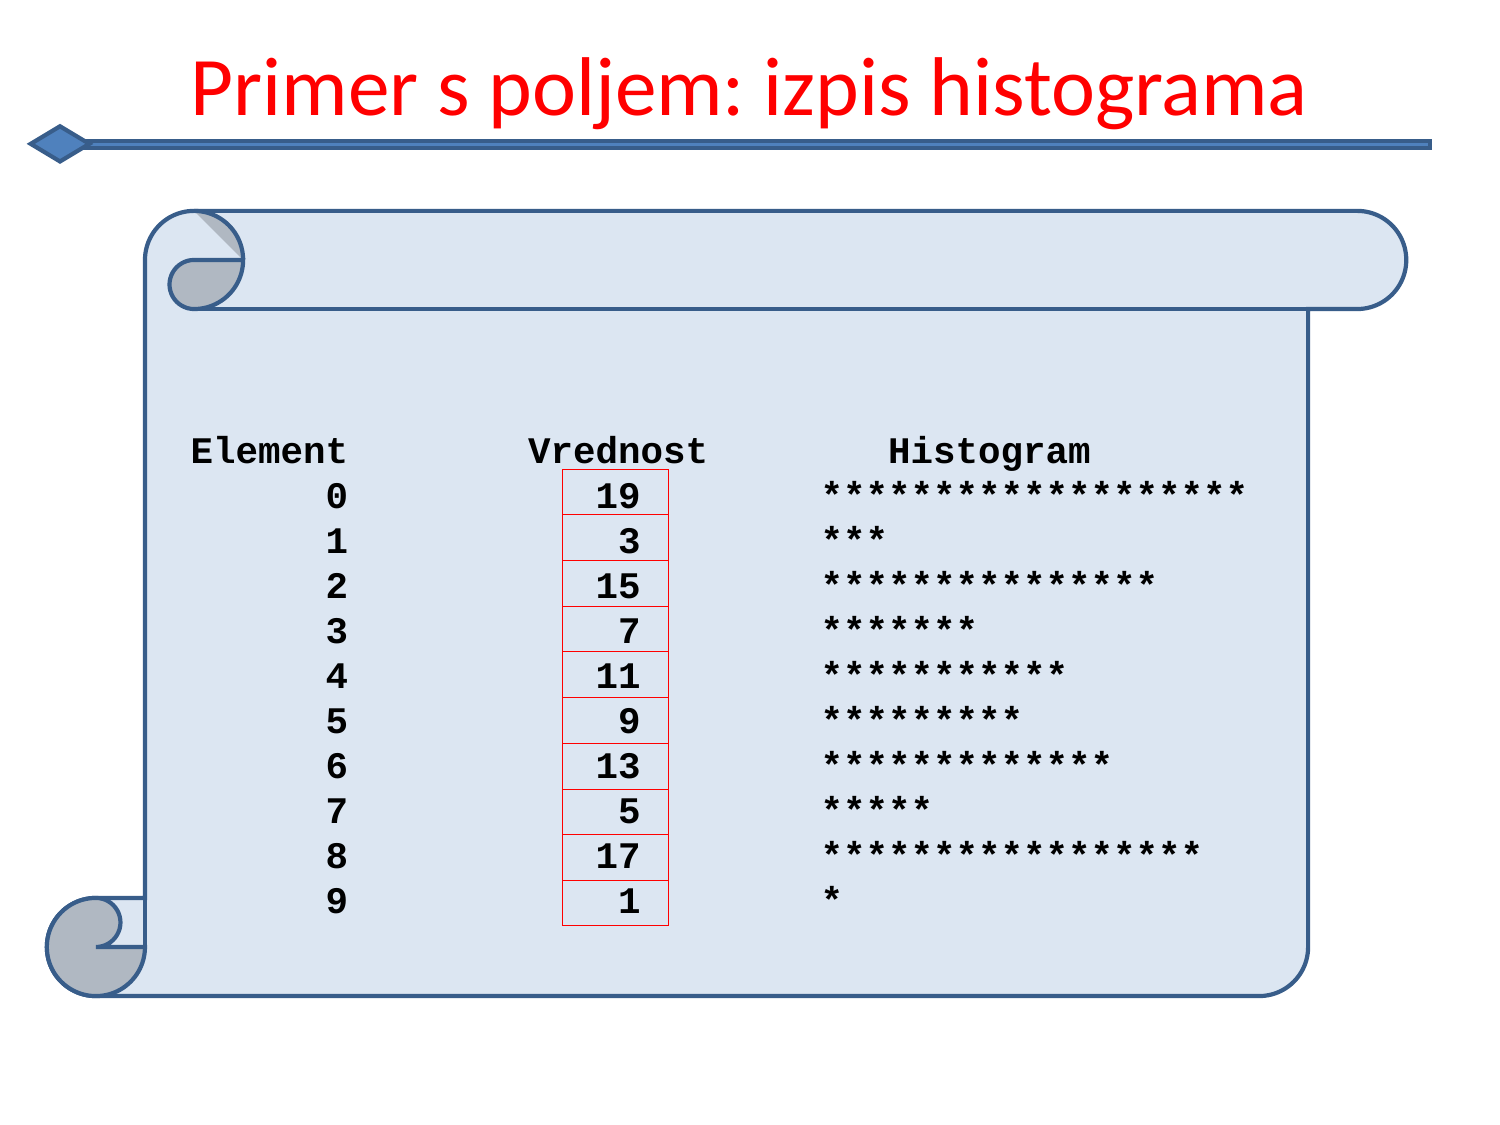

# Primer s poljem: izpis histograma
Element Vrednost Histogram
 0 19 *******************
 1 3 ***
 2 15 ***************
 3 7 *******
 4 11 ***********
 5 9 *********
 6 13 *************
 7 5 *****
 8 17 *****************
 9 1 *